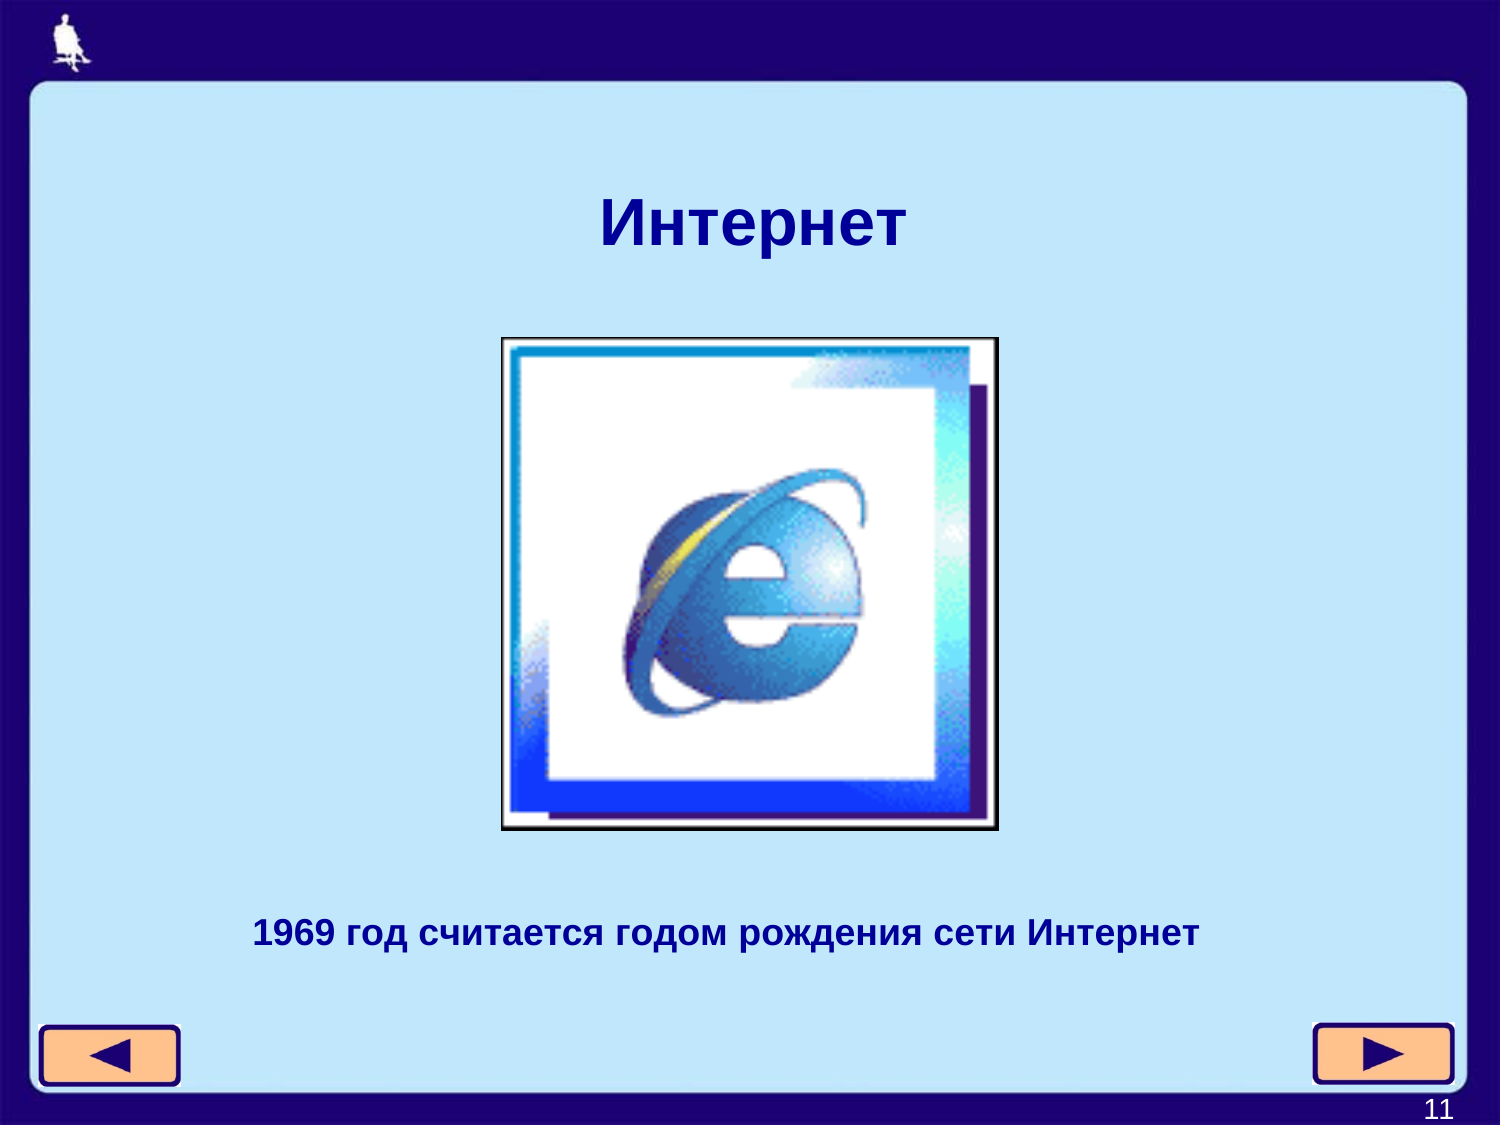

# Интернет
1969 год считается годом рождения сети Интернет